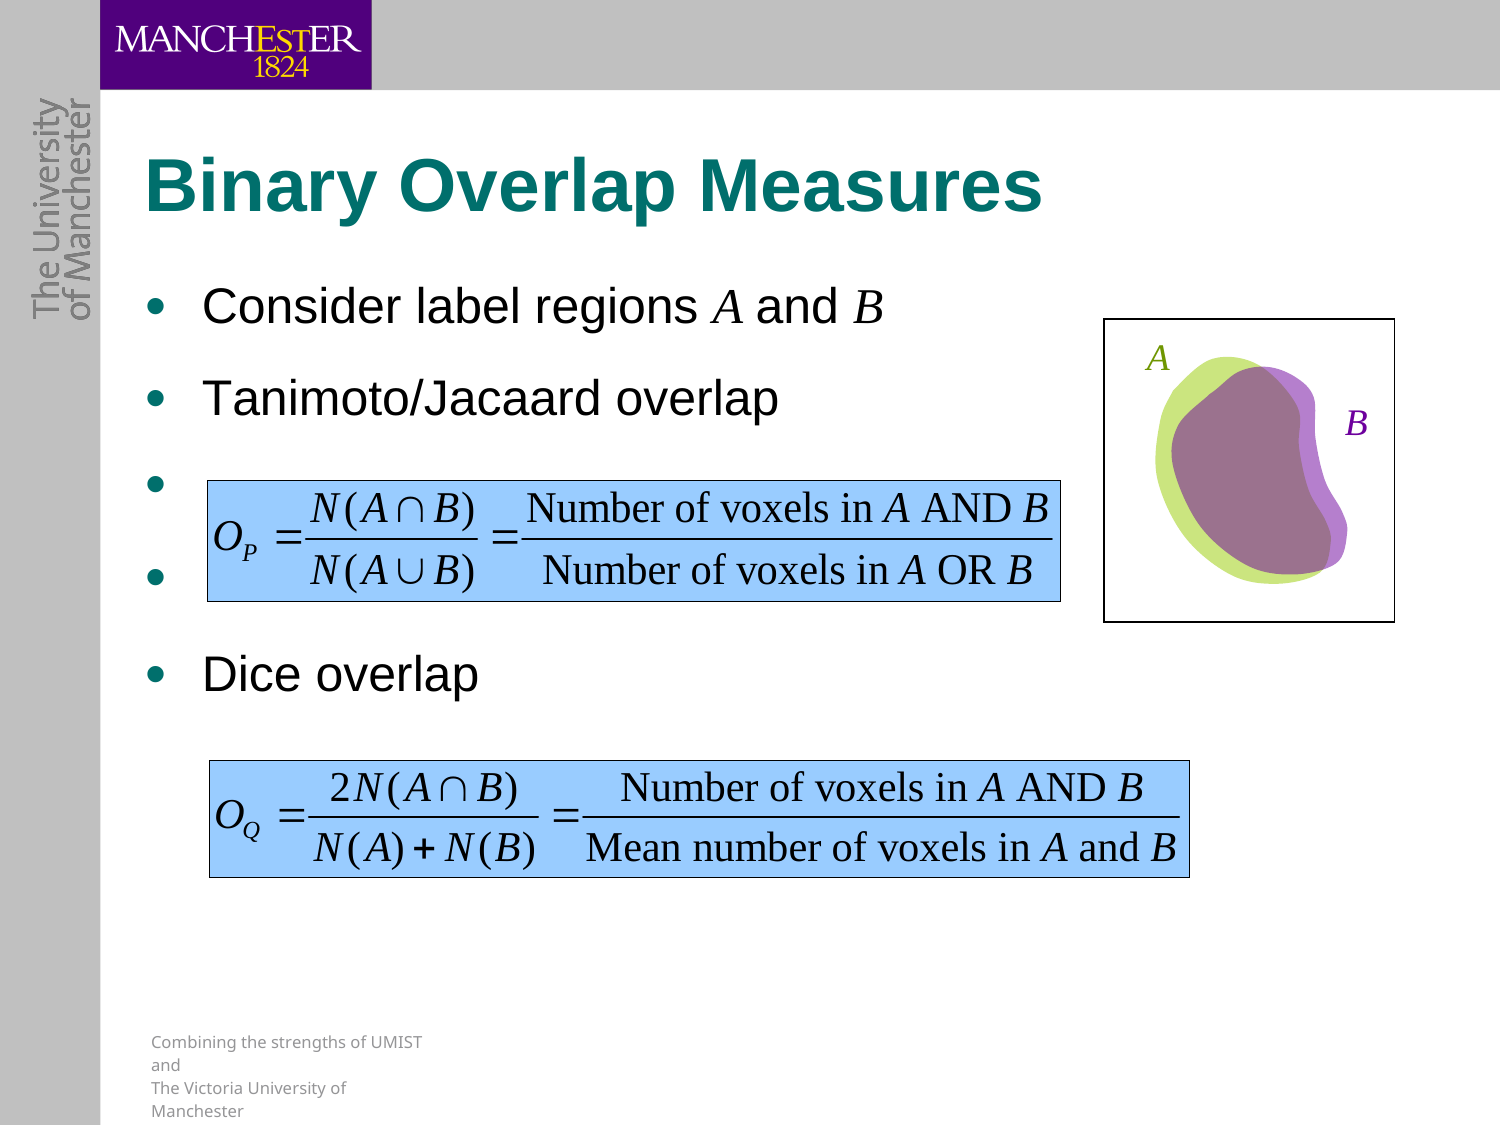

# Binary Overlap Measures
Consider label regions A and B
Tanimoto/Jacaard overlap
Dice overlap
A
B